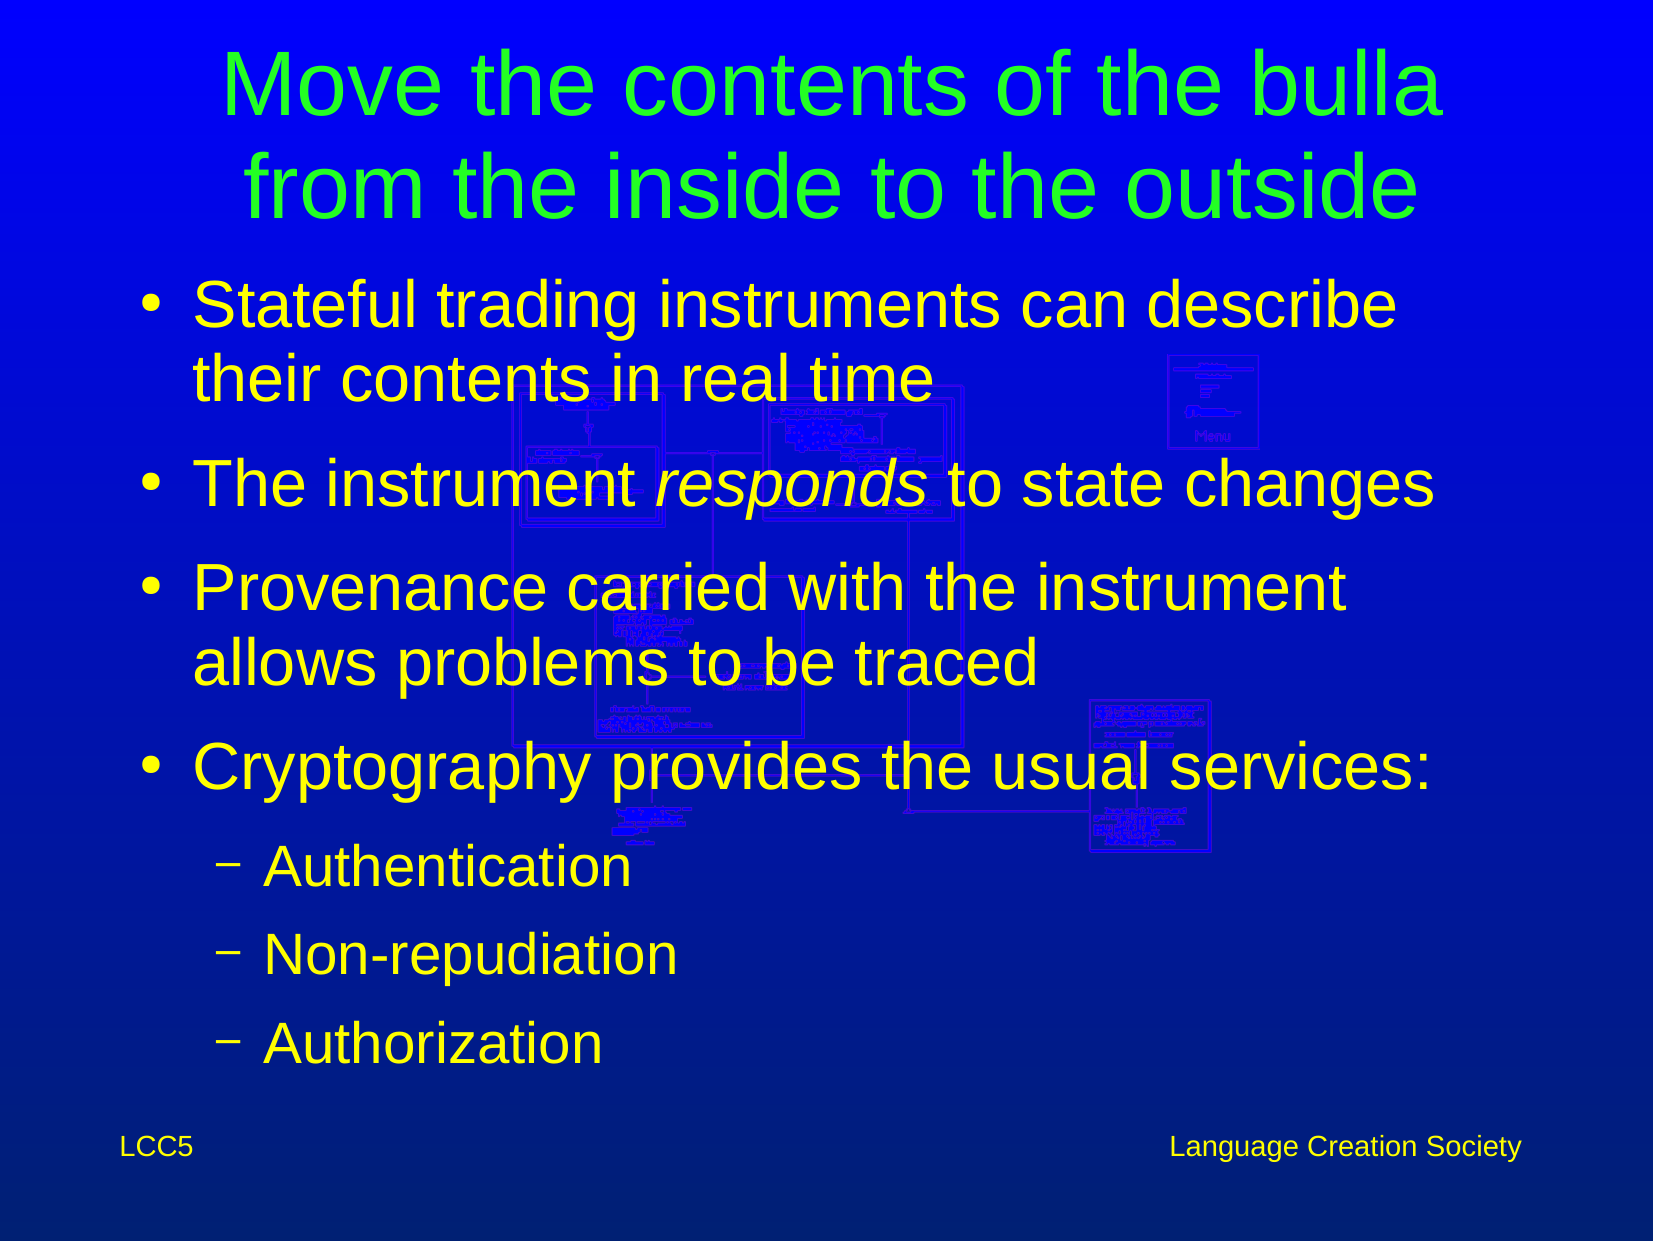

# Move the contents of the bulla from the inside to the outside
Stateful trading instruments can describe their contents in real time
The instrument responds to state changes
Provenance carried with the instrument allows problems to be traced
Cryptography provides the usual services:
Authentication
Non-repudiation
Authorization